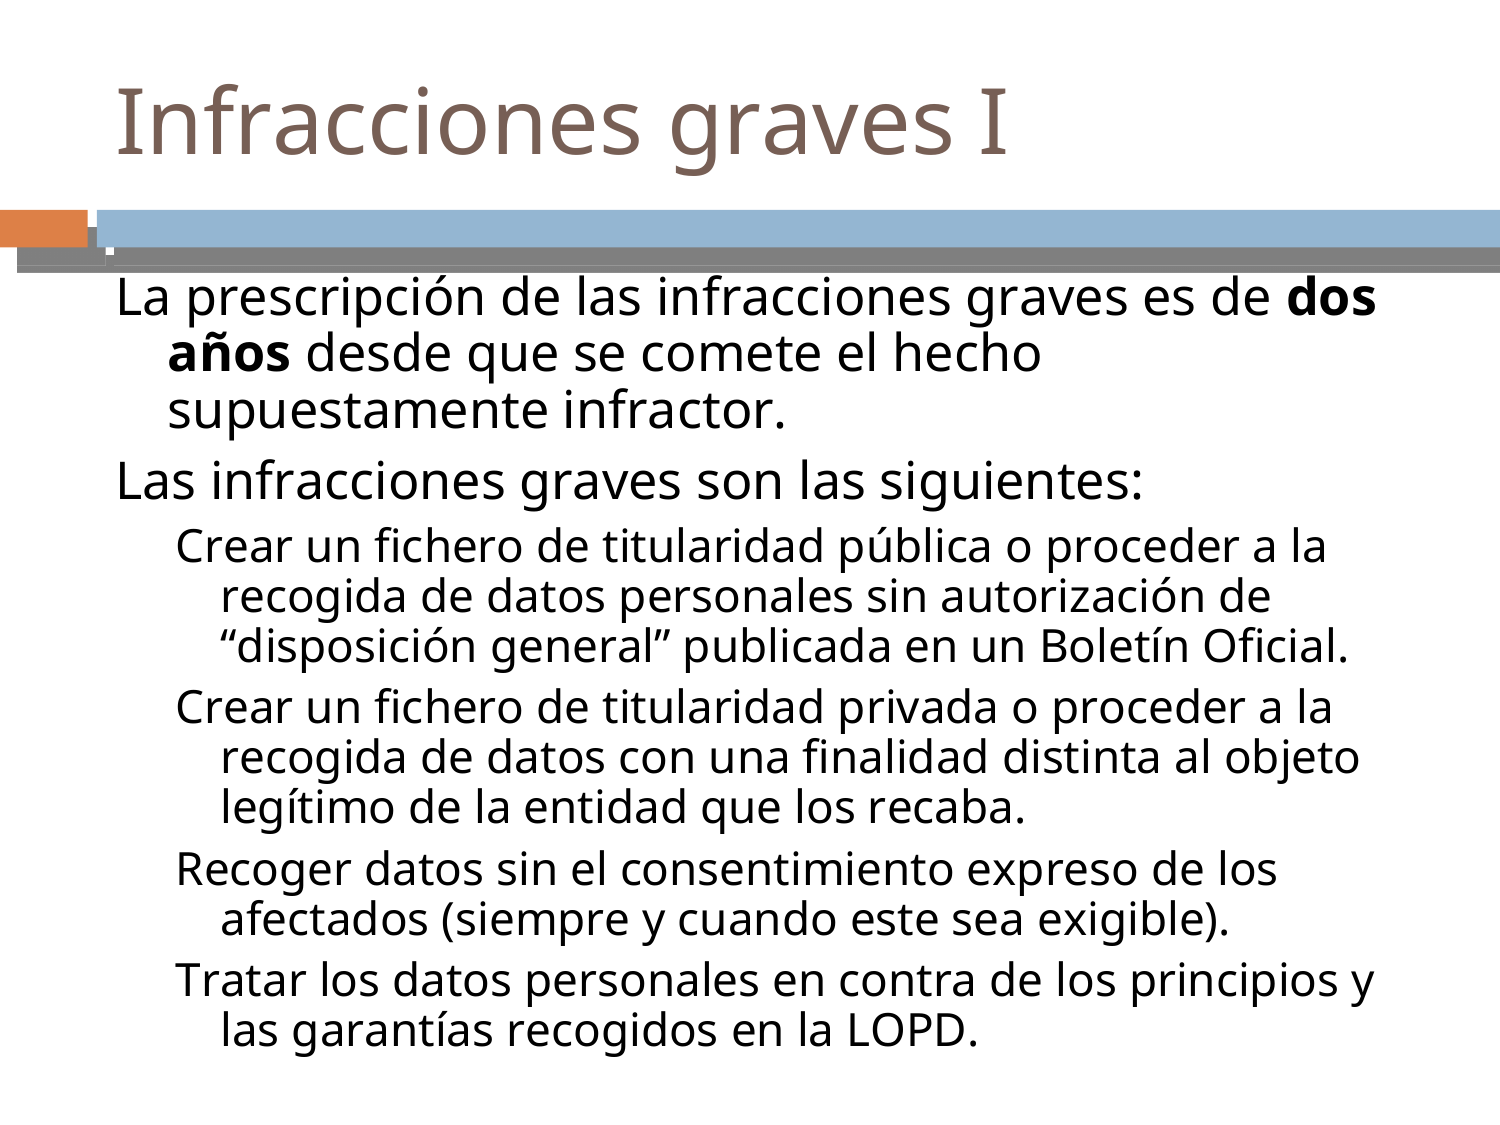

# Infracciones graves I
La prescripción de las infracciones graves es de dos años desde que se comete el hecho supuestamente infractor.
Las infracciones graves son las siguientes:
Crear un fichero de titularidad pública o proceder a la recogida de datos personales sin autorización de “disposición general” publicada en un Boletín Oficial.
Crear un fichero de titularidad privada o proceder a la recogida de datos con una finalidad distinta al objeto legítimo de la entidad que los recaba.
Recoger datos sin el consentimiento expreso de los afectados (siempre y cuando este sea exigible).
Tratar los datos personales en contra de los principios y las garantías recogidos en la LOPD.